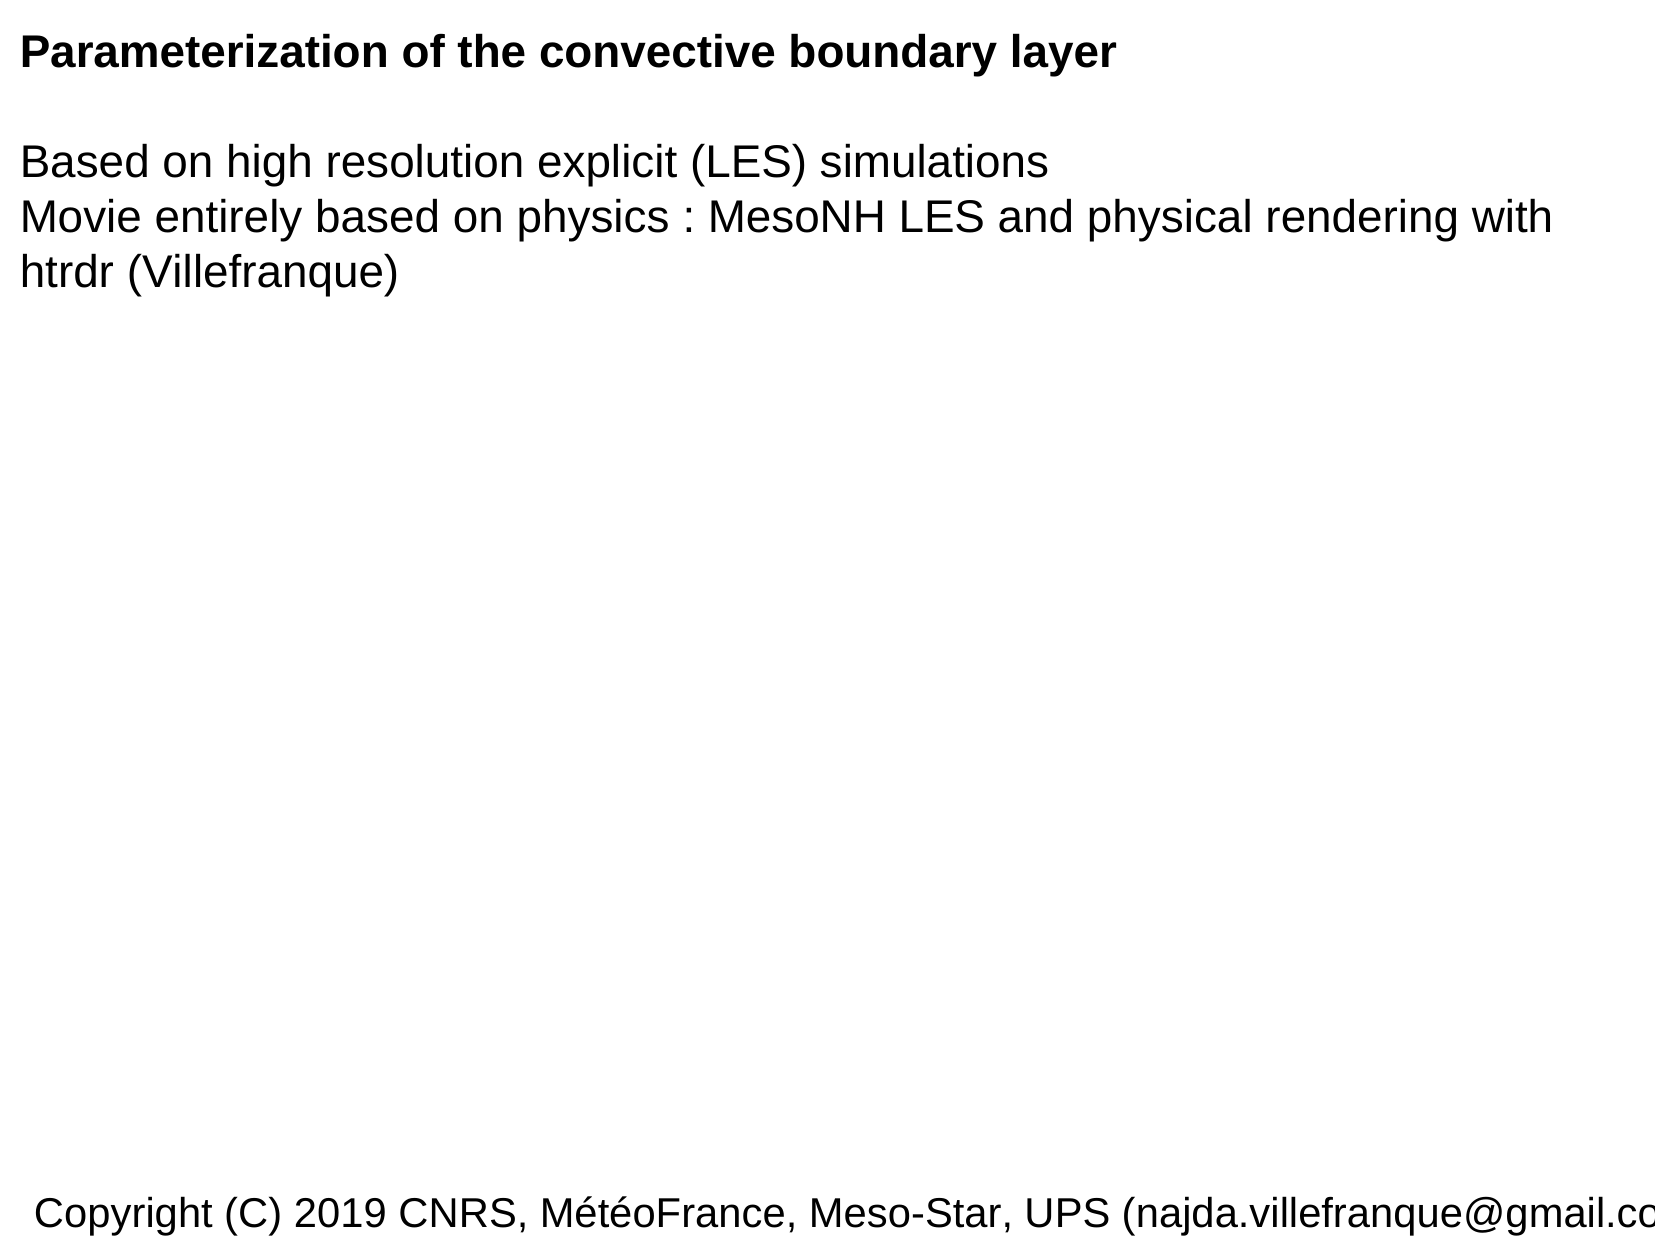

Parameterization of the convective boundary layer
Based on high resolution explicit (LES) simulations
Movie entirely based on physics : MesoNH LES and physical rendering with htrdr (Villefranque)
 Copyright (C) 2019 CNRS, MétéoFrance, Meso-Star, UPS (najda.villefranque@gmail.com)
 This video is licensed under a Creative Commons Attribution-NoDerivatives 4.0 International License.